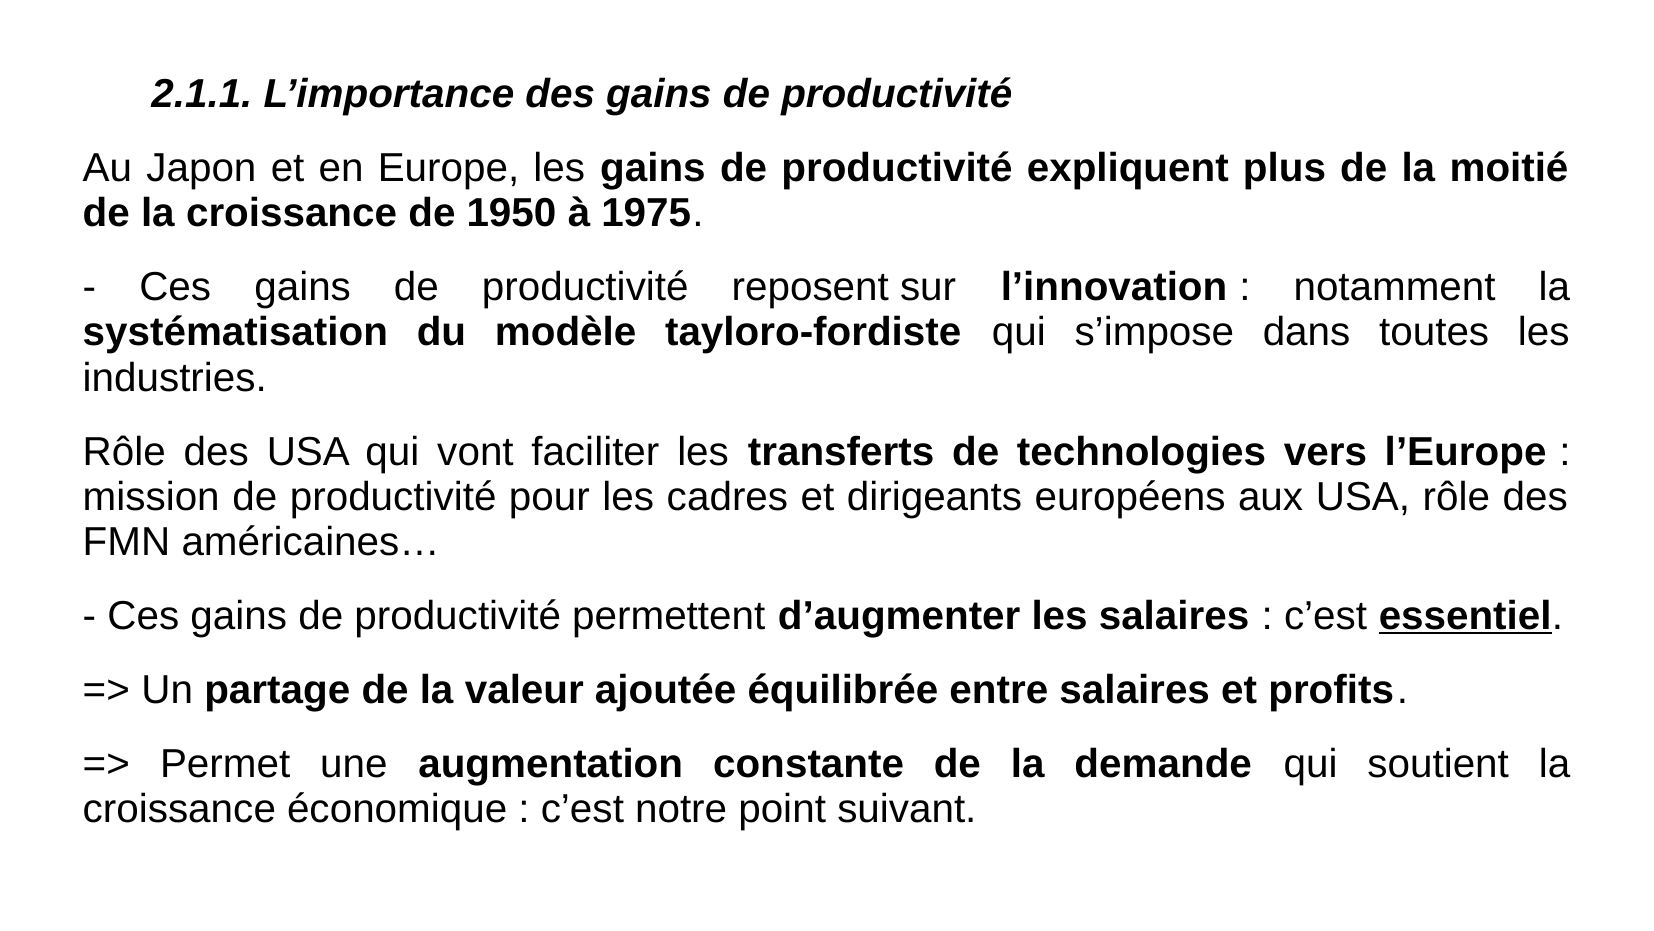

# 2.1.1. L’importance des gains de productivité
Au Japon et en Europe, les gains de productivité expliquent plus de la moitié de la croissance de 1950 à 1975.
- Ces gains de productivité reposent sur l’innovation : notamment la systématisation du modèle tayloro-fordiste qui s’impose dans toutes les industries.
Rôle des USA qui vont faciliter les transferts de technologies vers l’Europe : mission de productivité pour les cadres et dirigeants européens aux USA, rôle des FMN américaines…
- Ces gains de productivité permettent d’augmenter les salaires : c’est essentiel.
=> Un partage de la valeur ajoutée équilibrée entre salaires et profits.
=> Permet une augmentation constante de la demande qui soutient la croissance économique : c’est notre point suivant.